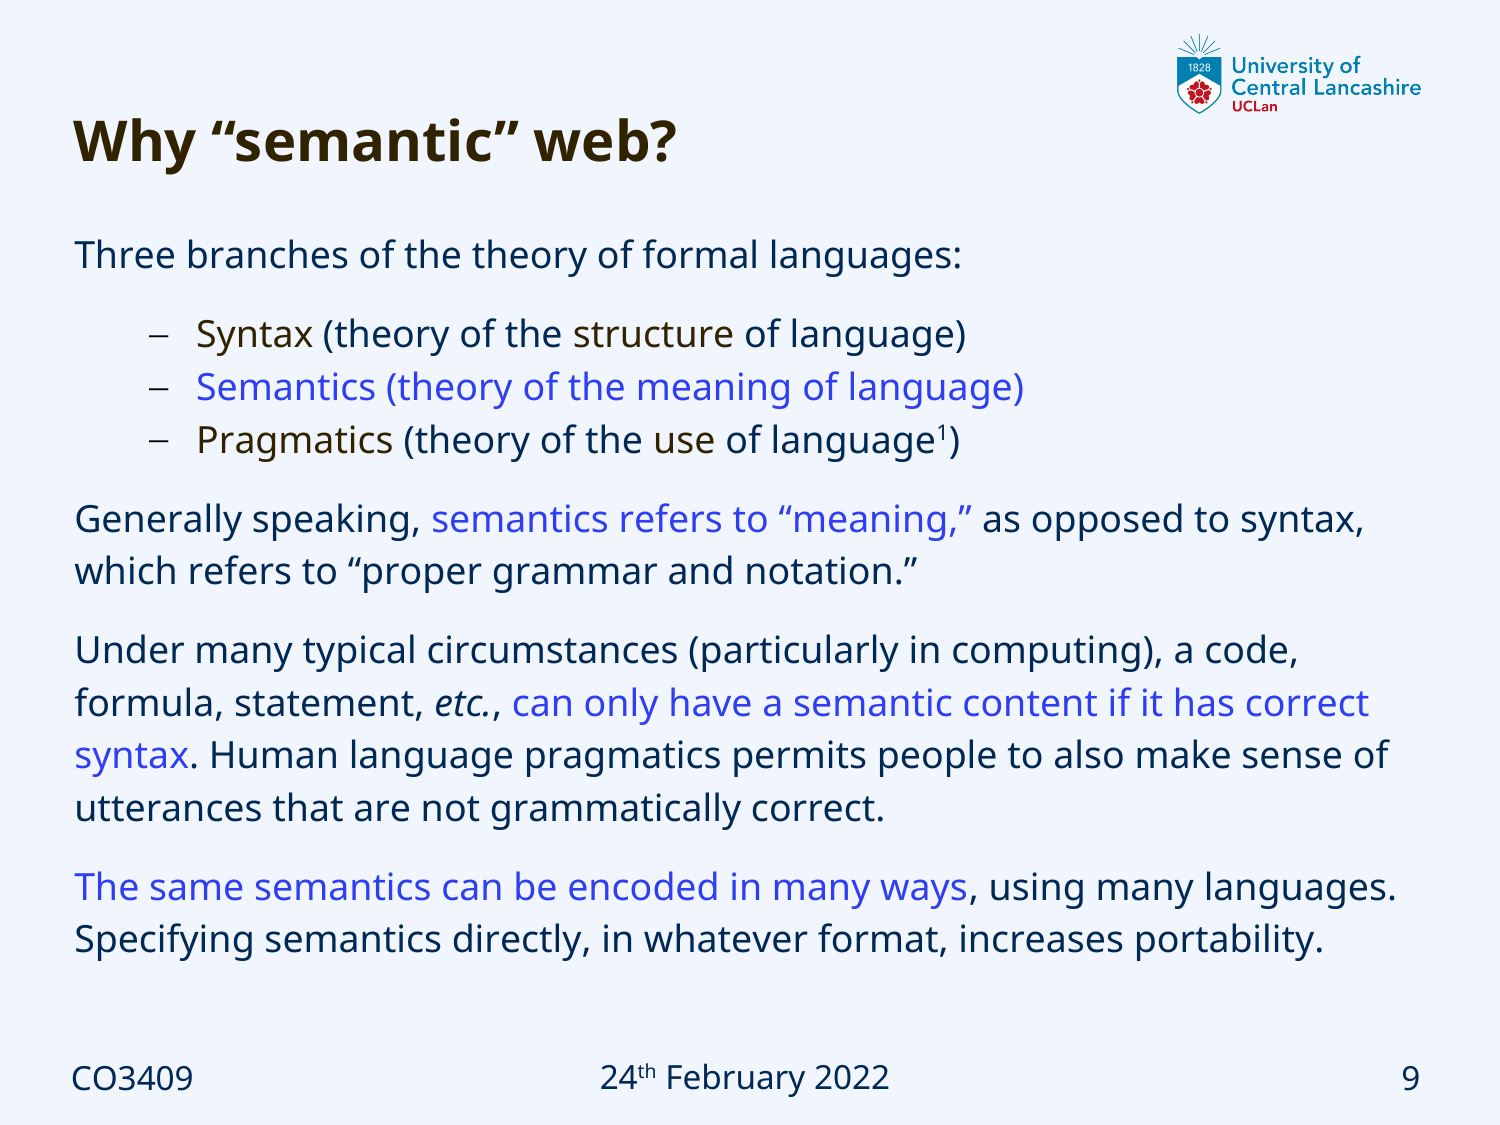

# Why “semantic” web?
Three branches of the theory of formal languages:
Syntax (theory of the structure of language)
Semantics (theory of the meaning of language)
Pragmatics (theory of the use of language1)
Generally speaking, semantics refers to “meaning,” as opposed to syntax, which refers to “proper grammar and notation.”
Under many typical circumstances (particularly in computing), a code, formula, statement, etc., can only have a semantic content if it has correct syntax. Human language pragmatics permits people to also make sense of utterances that are not grammatically correct.
The same semantics can be encoded in many ways, using many languages. Specifying semantics directly, in whatever format, increases portability.